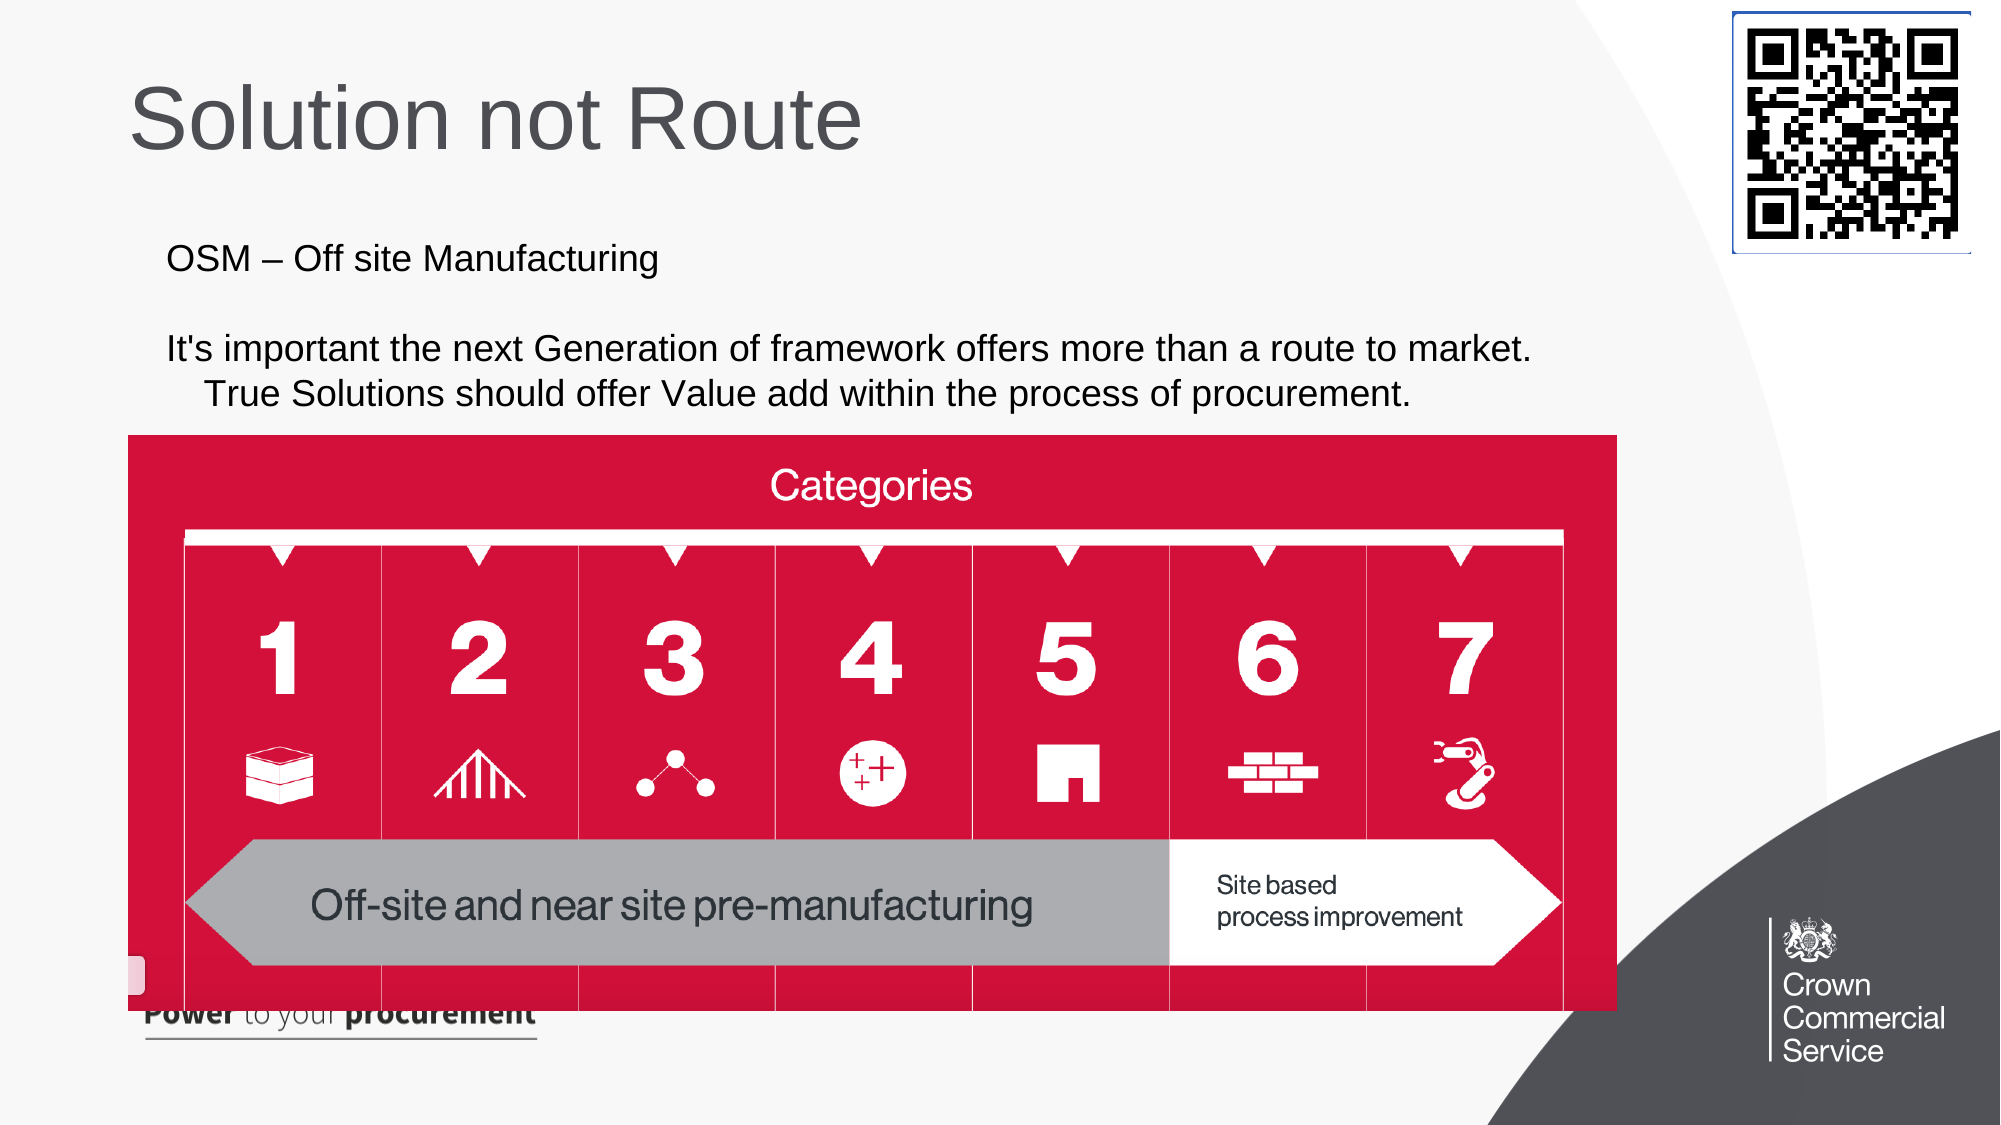

# Solution not Route
OSM – Off site Manufacturing
It's important the next Generation of framework offers more than a route to market. True Solutions should offer Value add within the process of procurement.